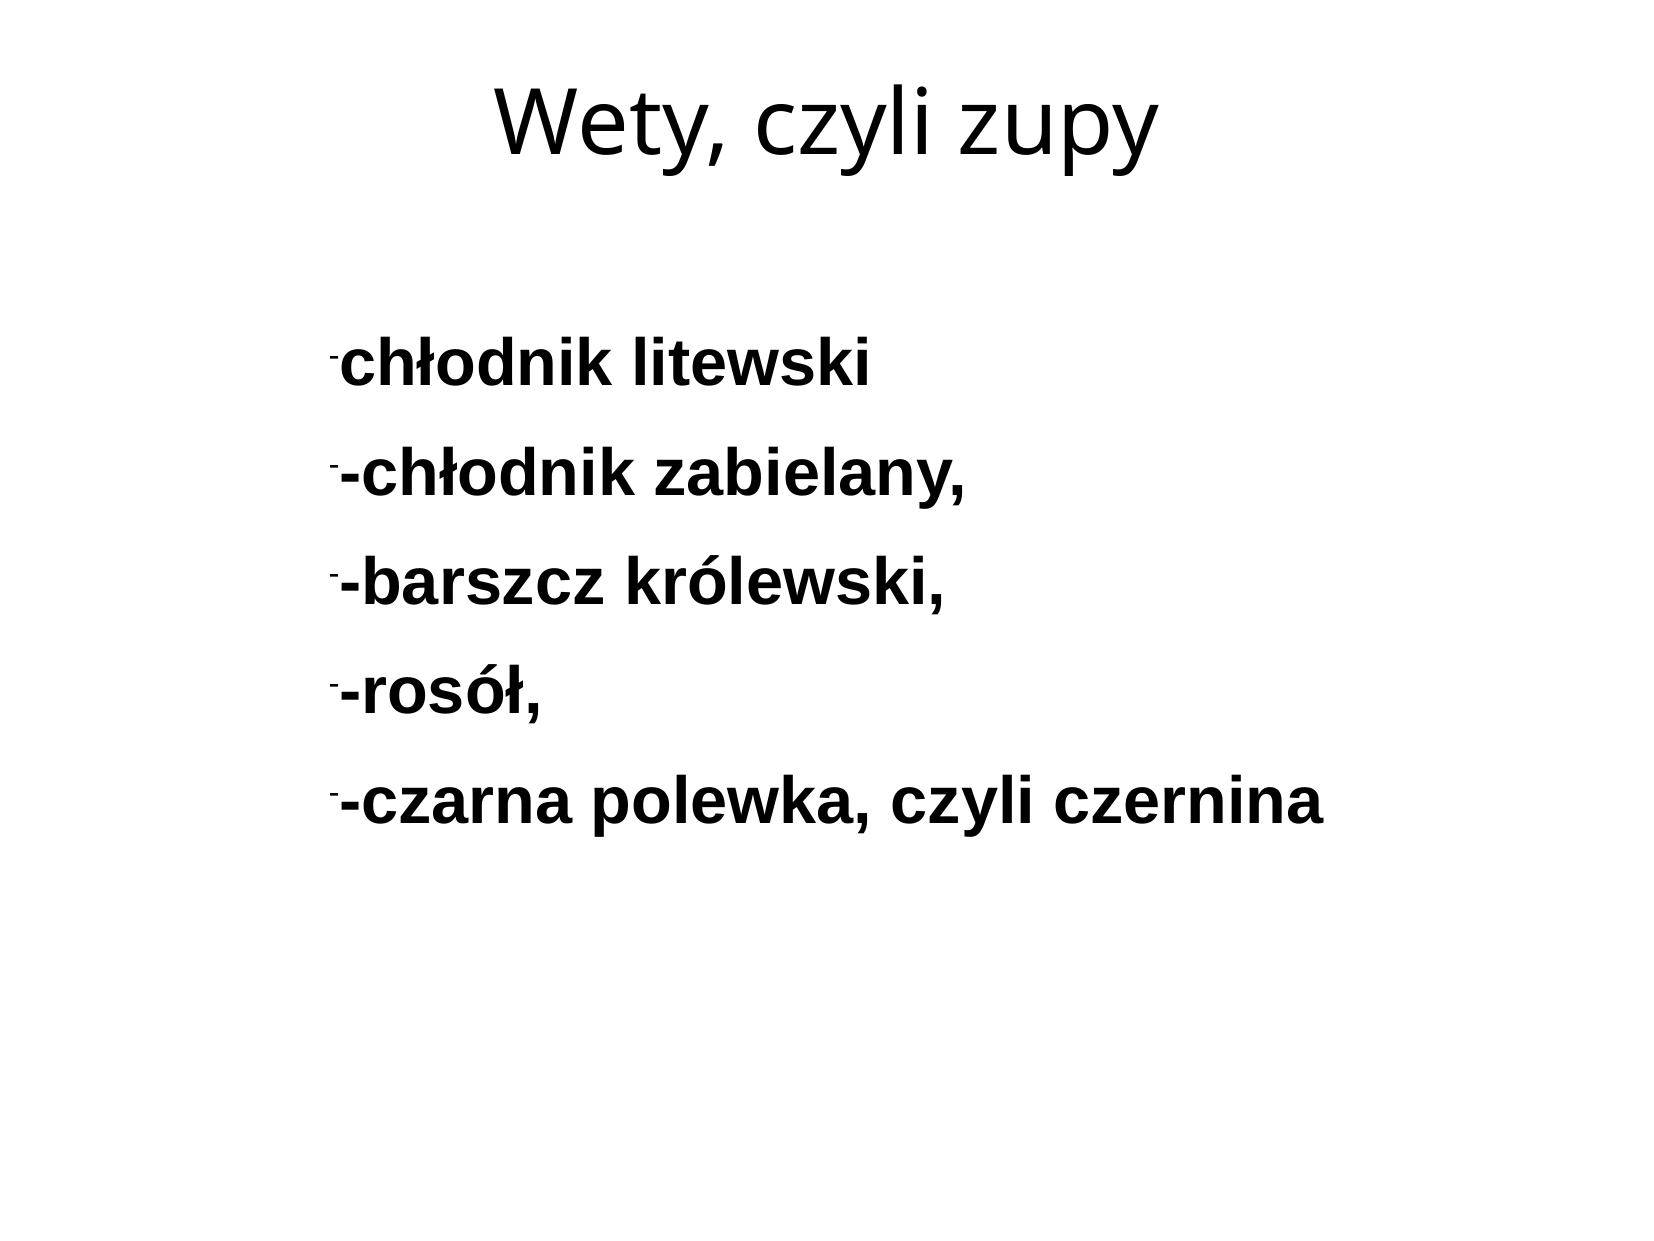

# Wety, czyli zupy
chłodnik litewski
-chłodnik zabielany,
-barszcz królewski,
-rosół,
-czarna polewka, czyli czernina